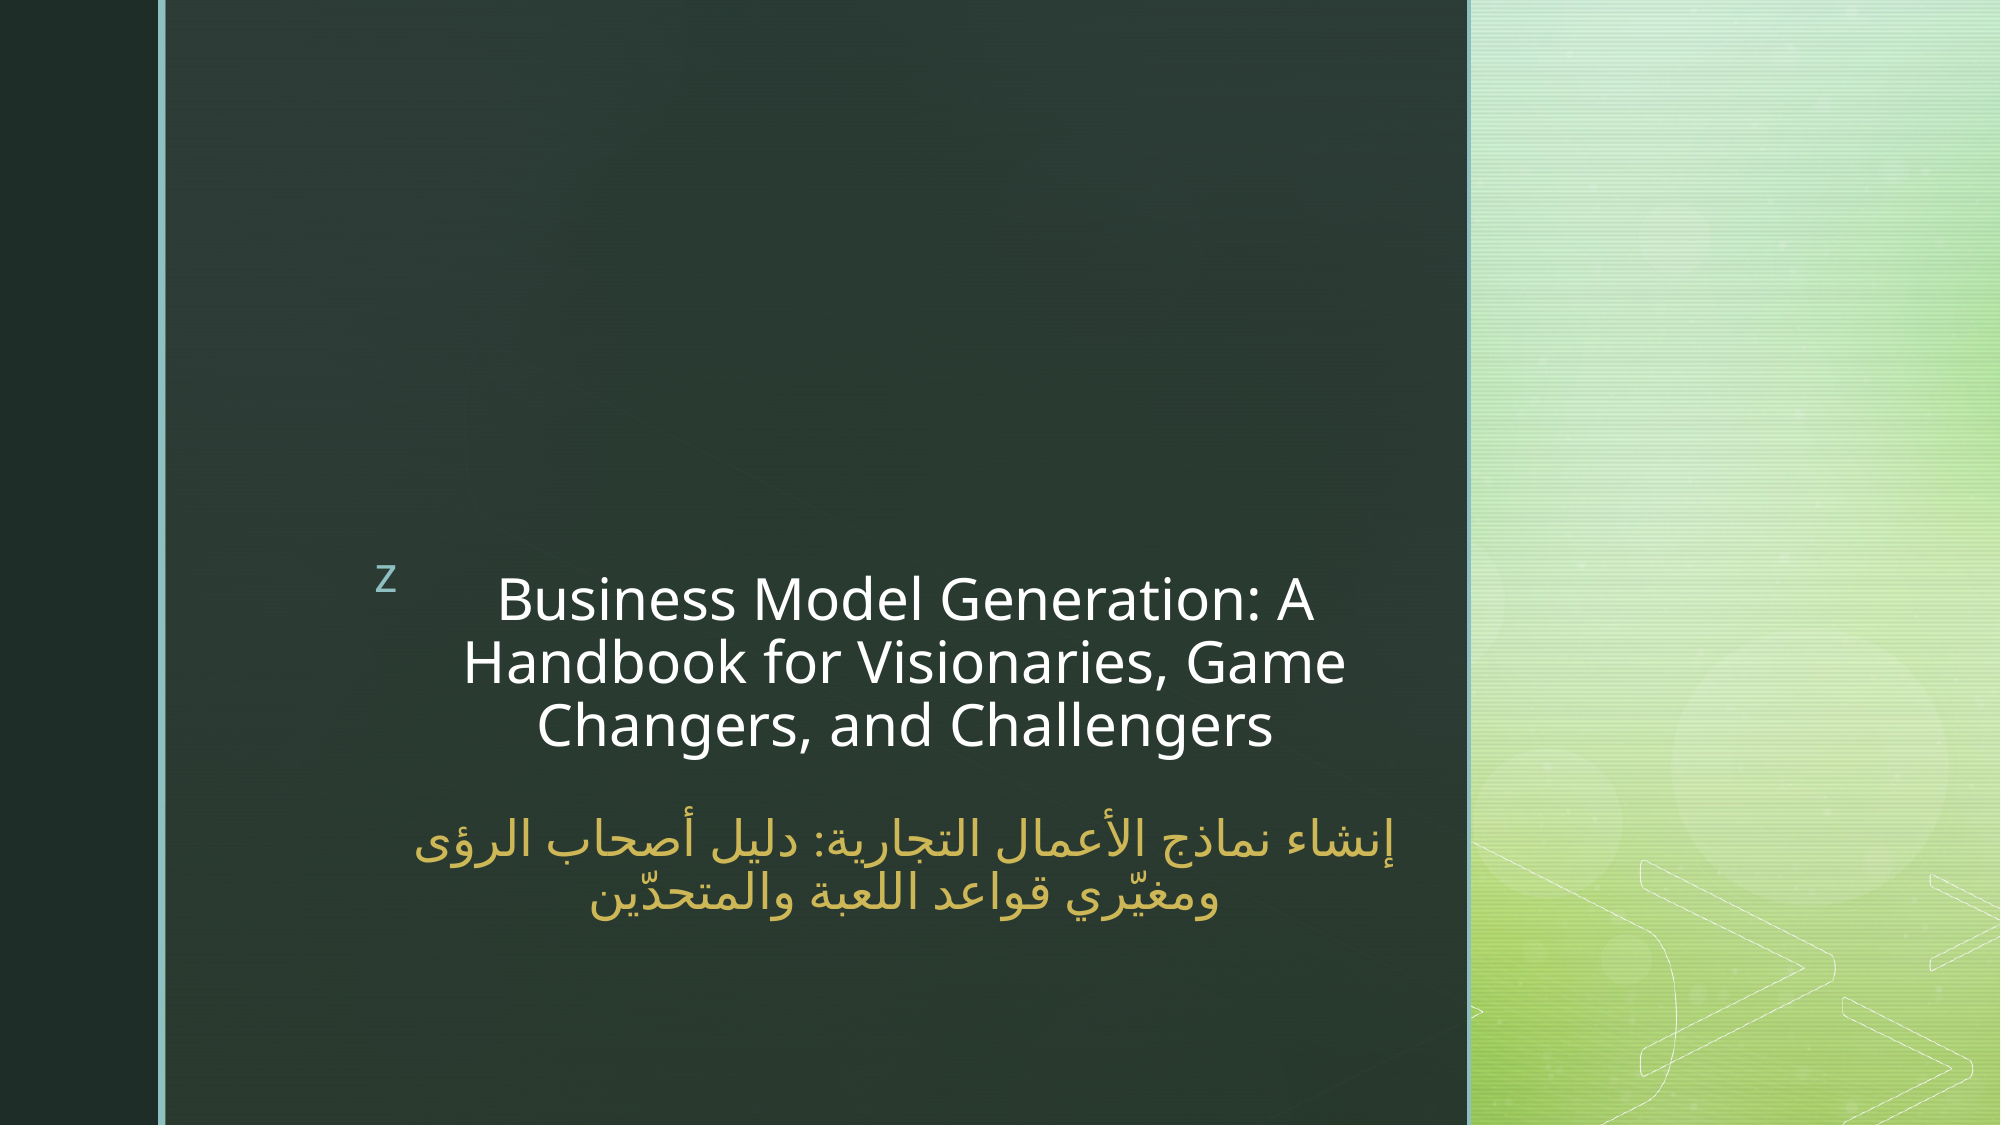

# Business Model Generation: A Handbook for Visionaries, Game Changers, and Challengers إنشاء نماذج الأعمال التجارية: دليل أصحاب الرؤى ومغيّري قواعد اللعبة والمتحدّين